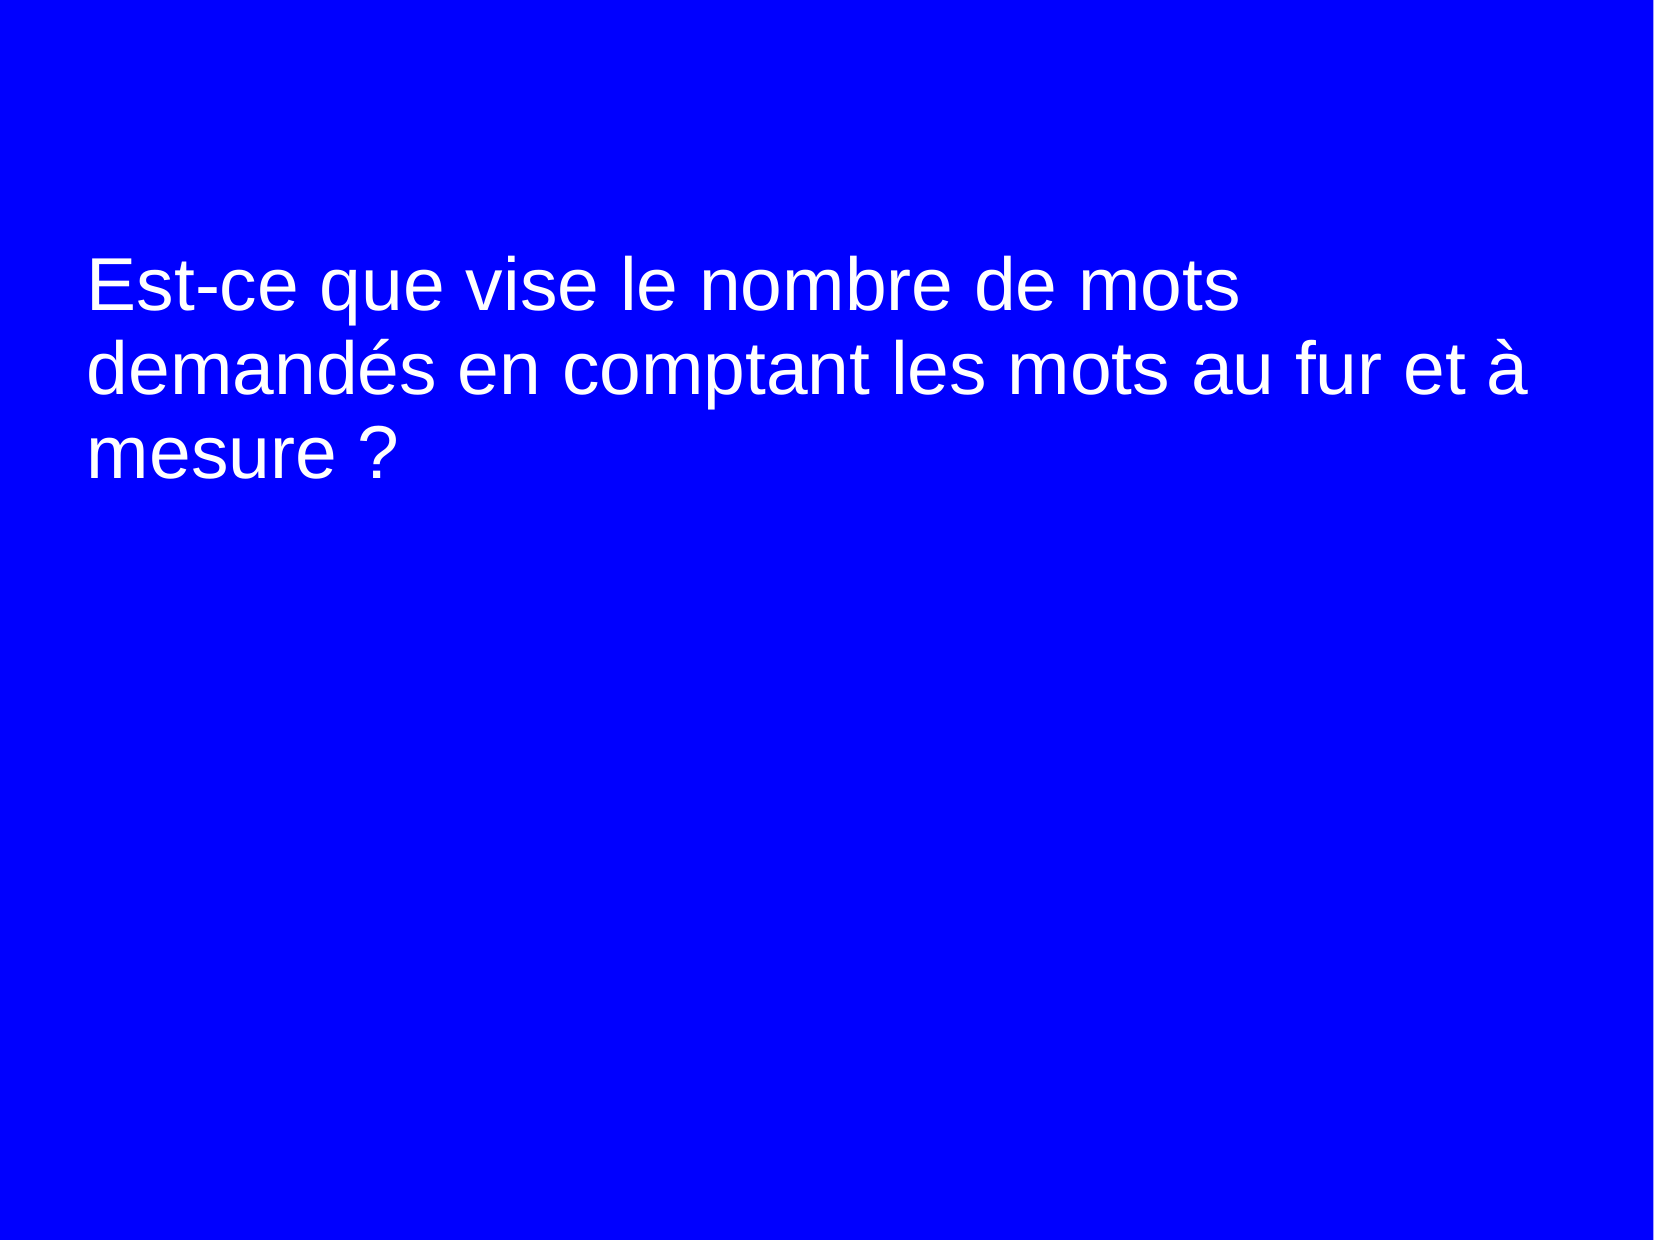

Est-ce que vise le nombre de mots demandés en comptant les mots au fur et à mesure ?